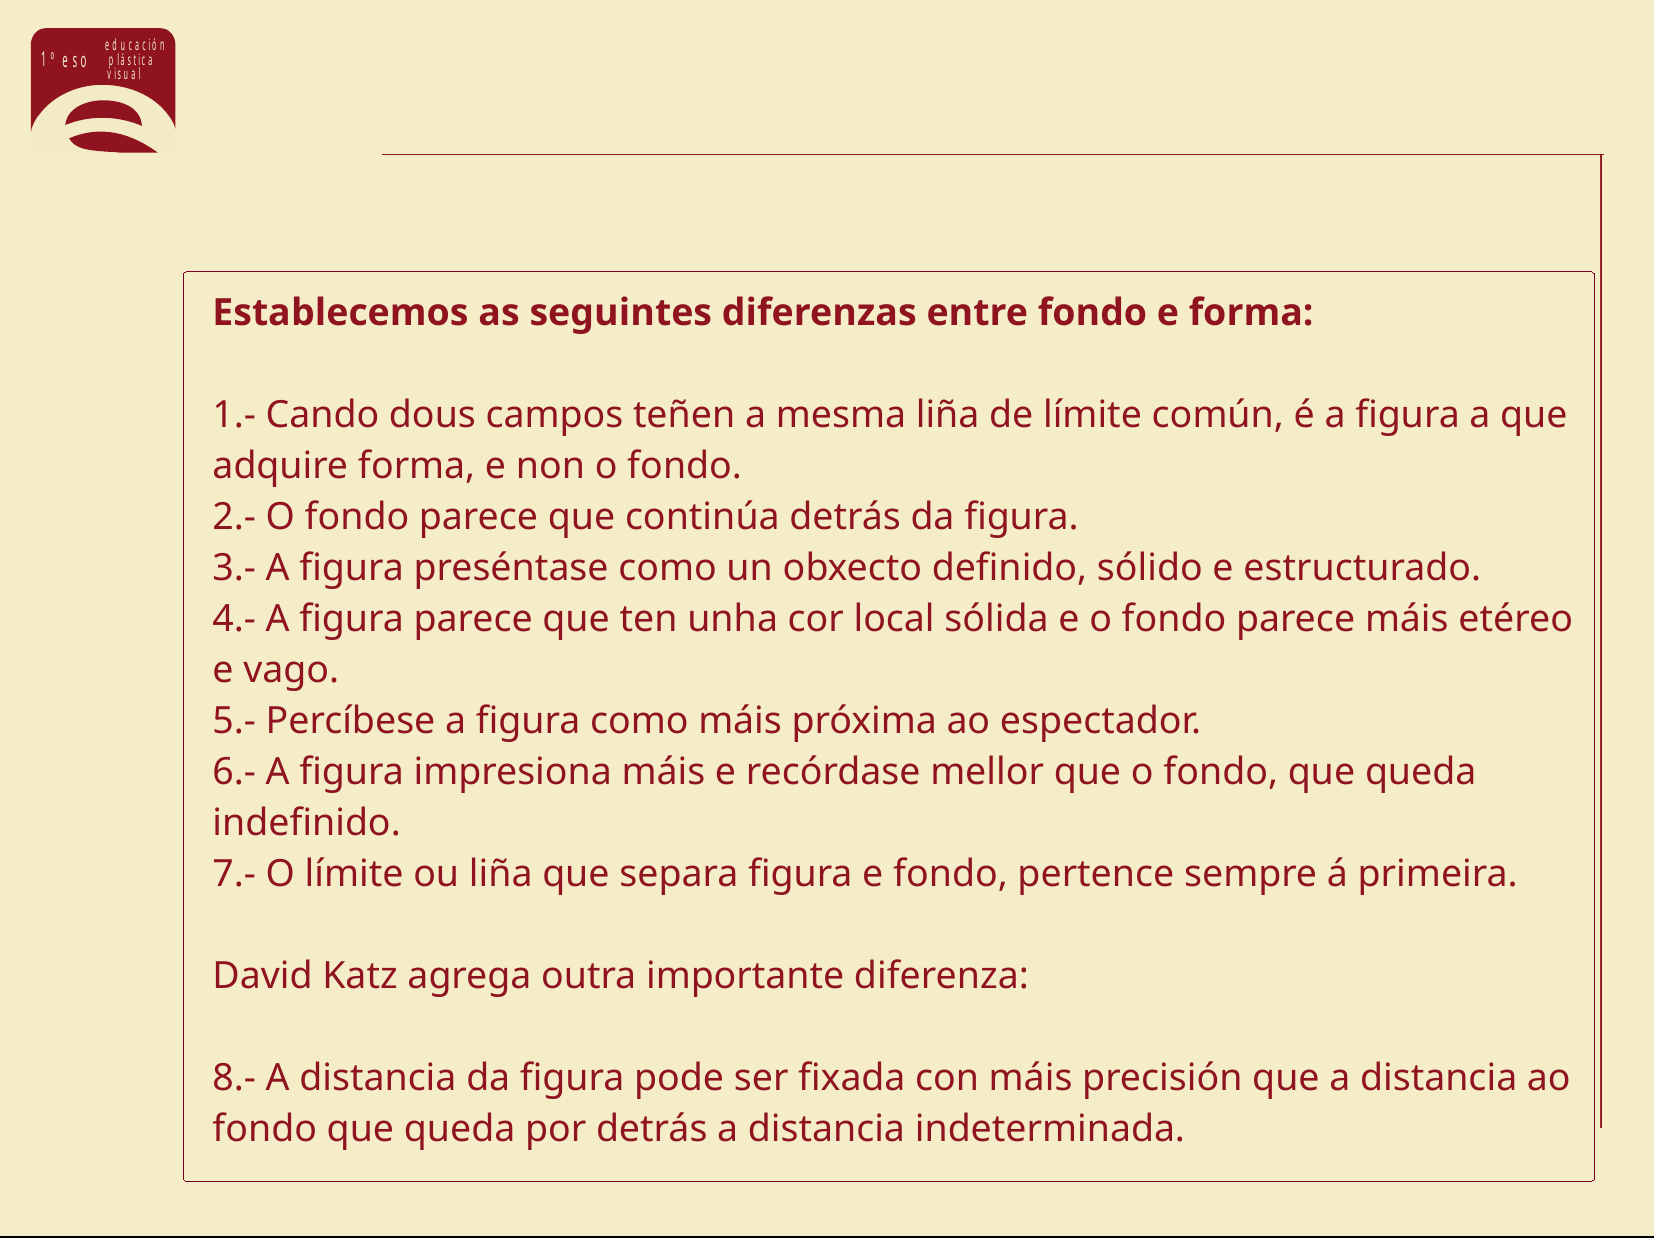

Establecemos as seguintes diferenzas entre fondo e forma:
1.- Cando dous campos teñen a mesma liña de límite común, é a figura a que adquire forma, e non o fondo.
2.- O fondo parece que continúa detrás da figura.
3.- A figura preséntase como un obxecto definido, sólido e estructurado.
4.- A figura parece que ten unha cor local sólida e o fondo parece máis etéreo e vago.
5.- Percíbese a figura como máis próxima ao espectador.
6.- A figura impresiona máis e recórdase mellor que o fondo, que queda indefinido.
7.- O límite ou liña que separa figura e fondo, pertence sempre á primeira.
David Katz agrega outra importante diferenza:
8.- A distancia da figura pode ser fixada con máis precisión que a distancia ao fondo que queda por detrás a distancia indeterminada.
#